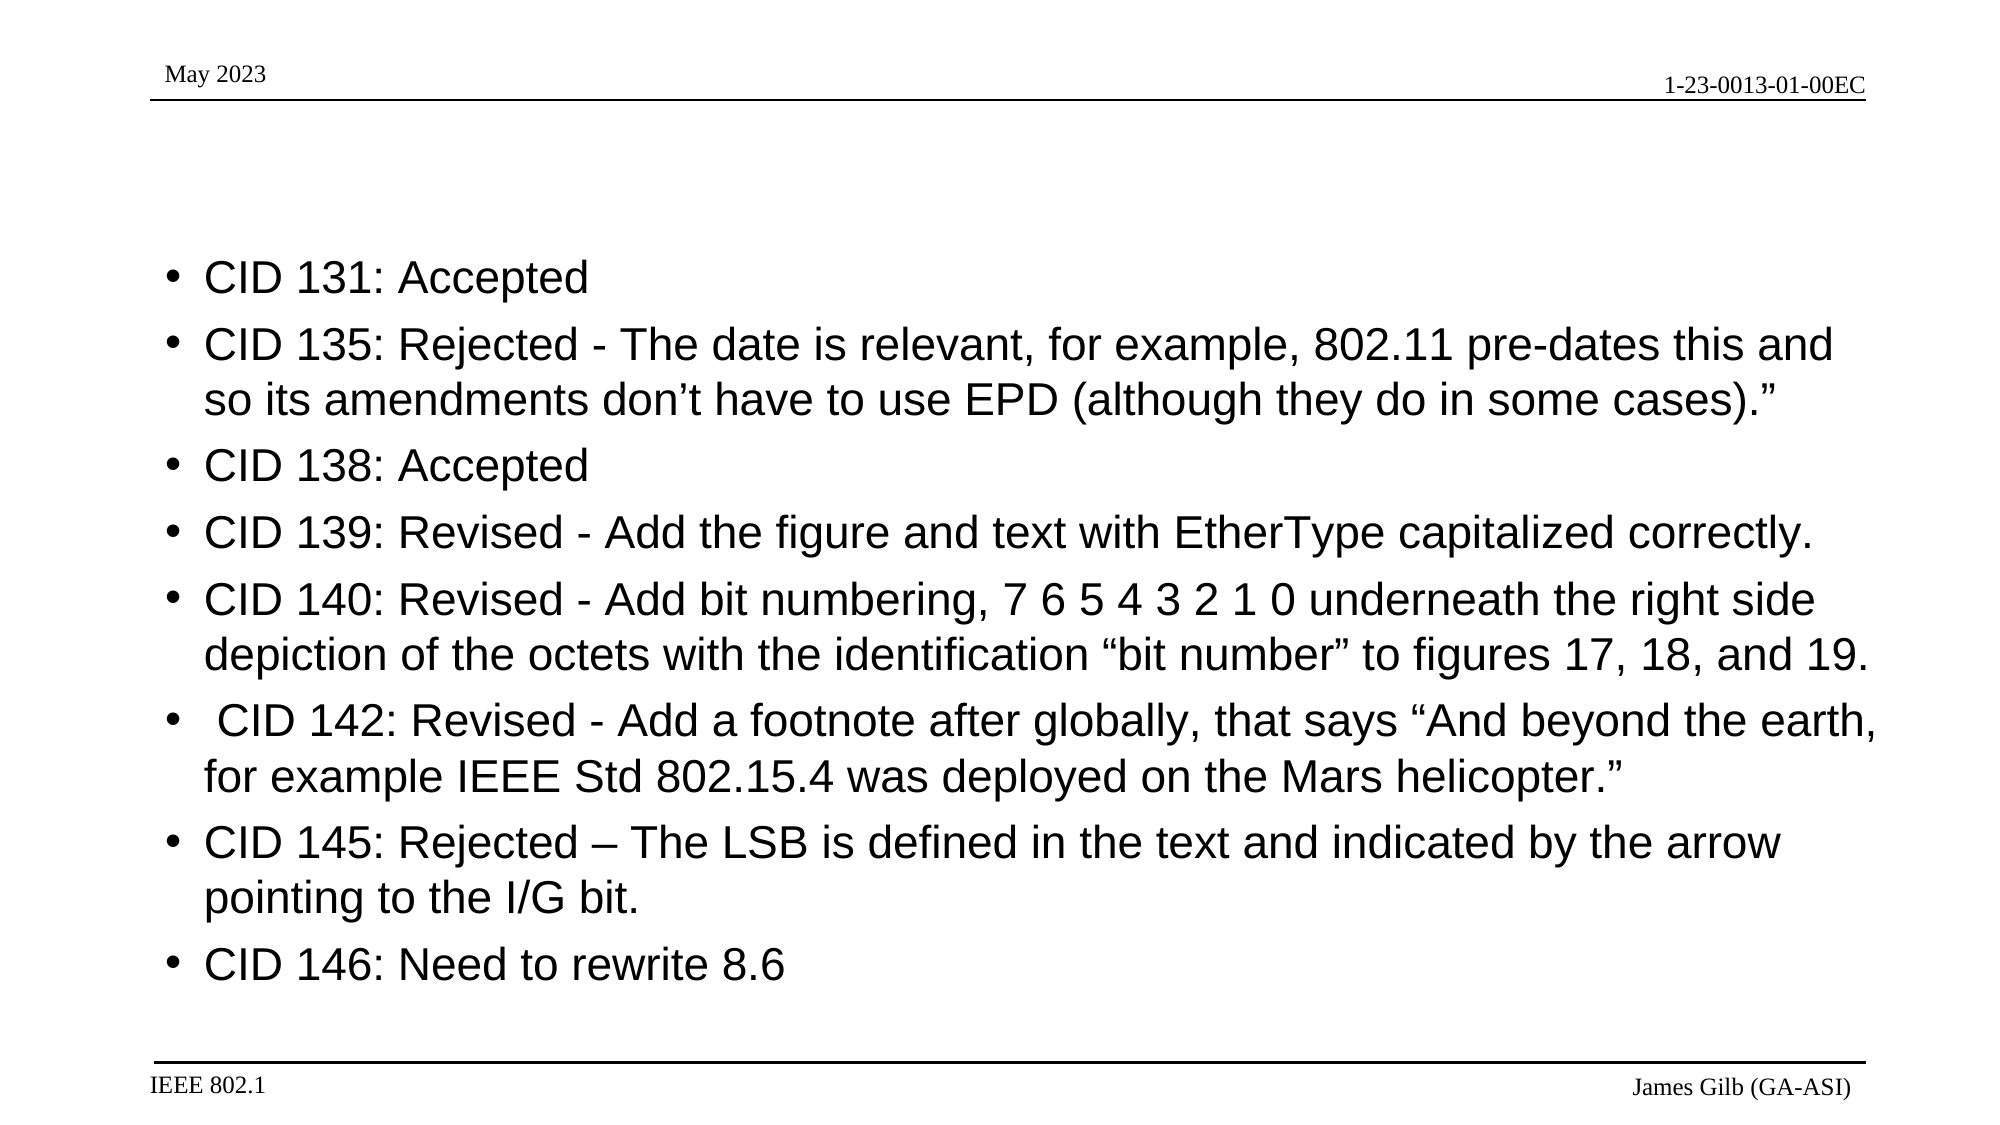

#
CID 131: Accepted
CID 135: Rejected - The date is relevant, for example, 802.11 pre-dates this and so its amendments don’t have to use EPD (although they do in some cases).”
CID 138: Accepted
CID 139: Revised - Add the figure and text with EtherType capitalized correctly.
CID 140: Revised - Add bit numbering, 7 6 5 4 3 2 1 0 underneath the right side depiction of the octets with the identification “bit number” to figures 17, 18, and 19.
 CID 142: Revised - Add a footnote after globally, that says “And beyond the earth, for example IEEE Std 802.15.4 was deployed on the Mars helicopter.”
CID 145: Rejected – The LSB is defined in the text and indicated by the arrow pointing to the I/G bit.
CID 146: Need to rewrite 8.6